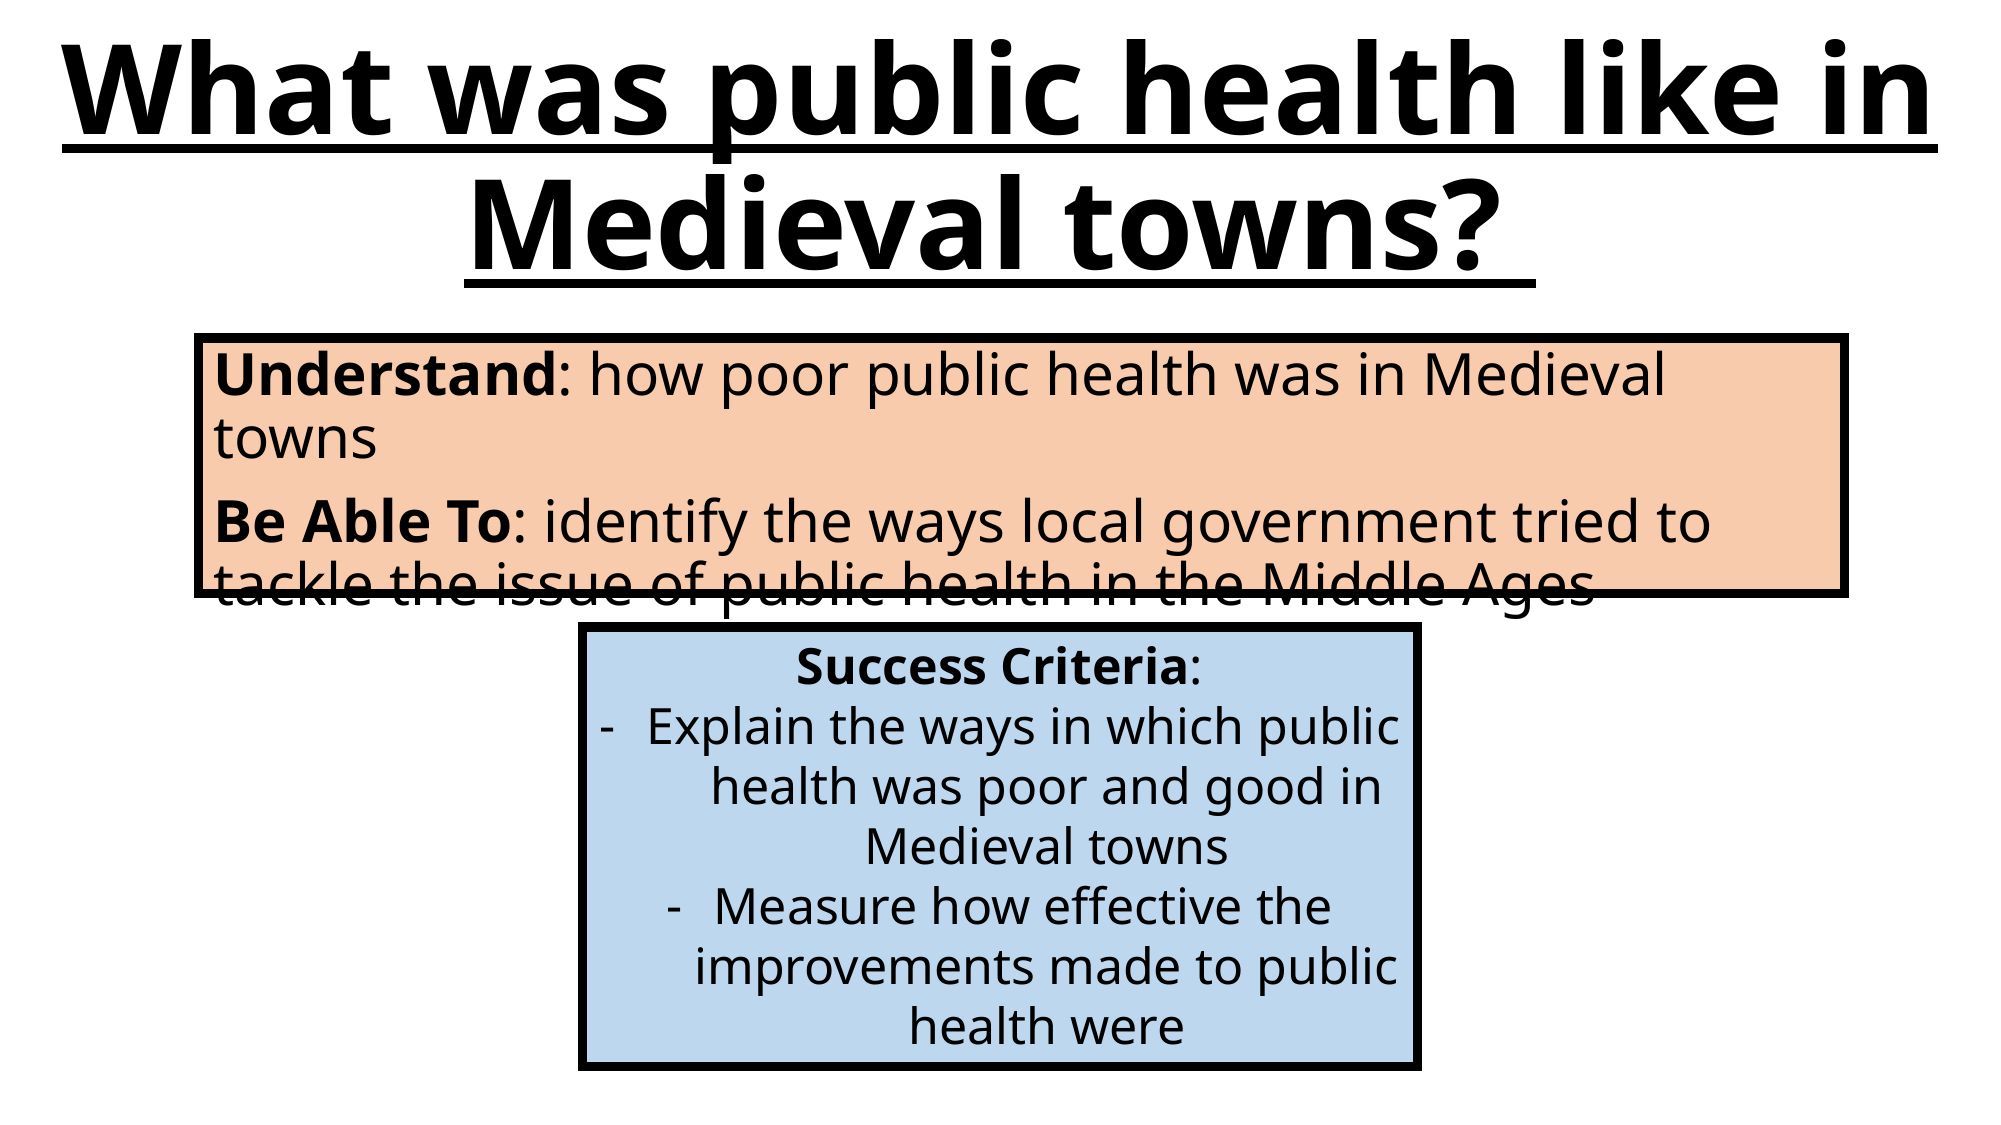

# What was public health like in Medieval towns?
Understand: how poor public health was in Medieval towns
Be Able To: identify the ways local government tried to tackle the issue of public health in the Middle Ages
Success Criteria:
Explain the ways in which public health was poor and good in Medieval towns
Measure how effective the improvements made to public health were